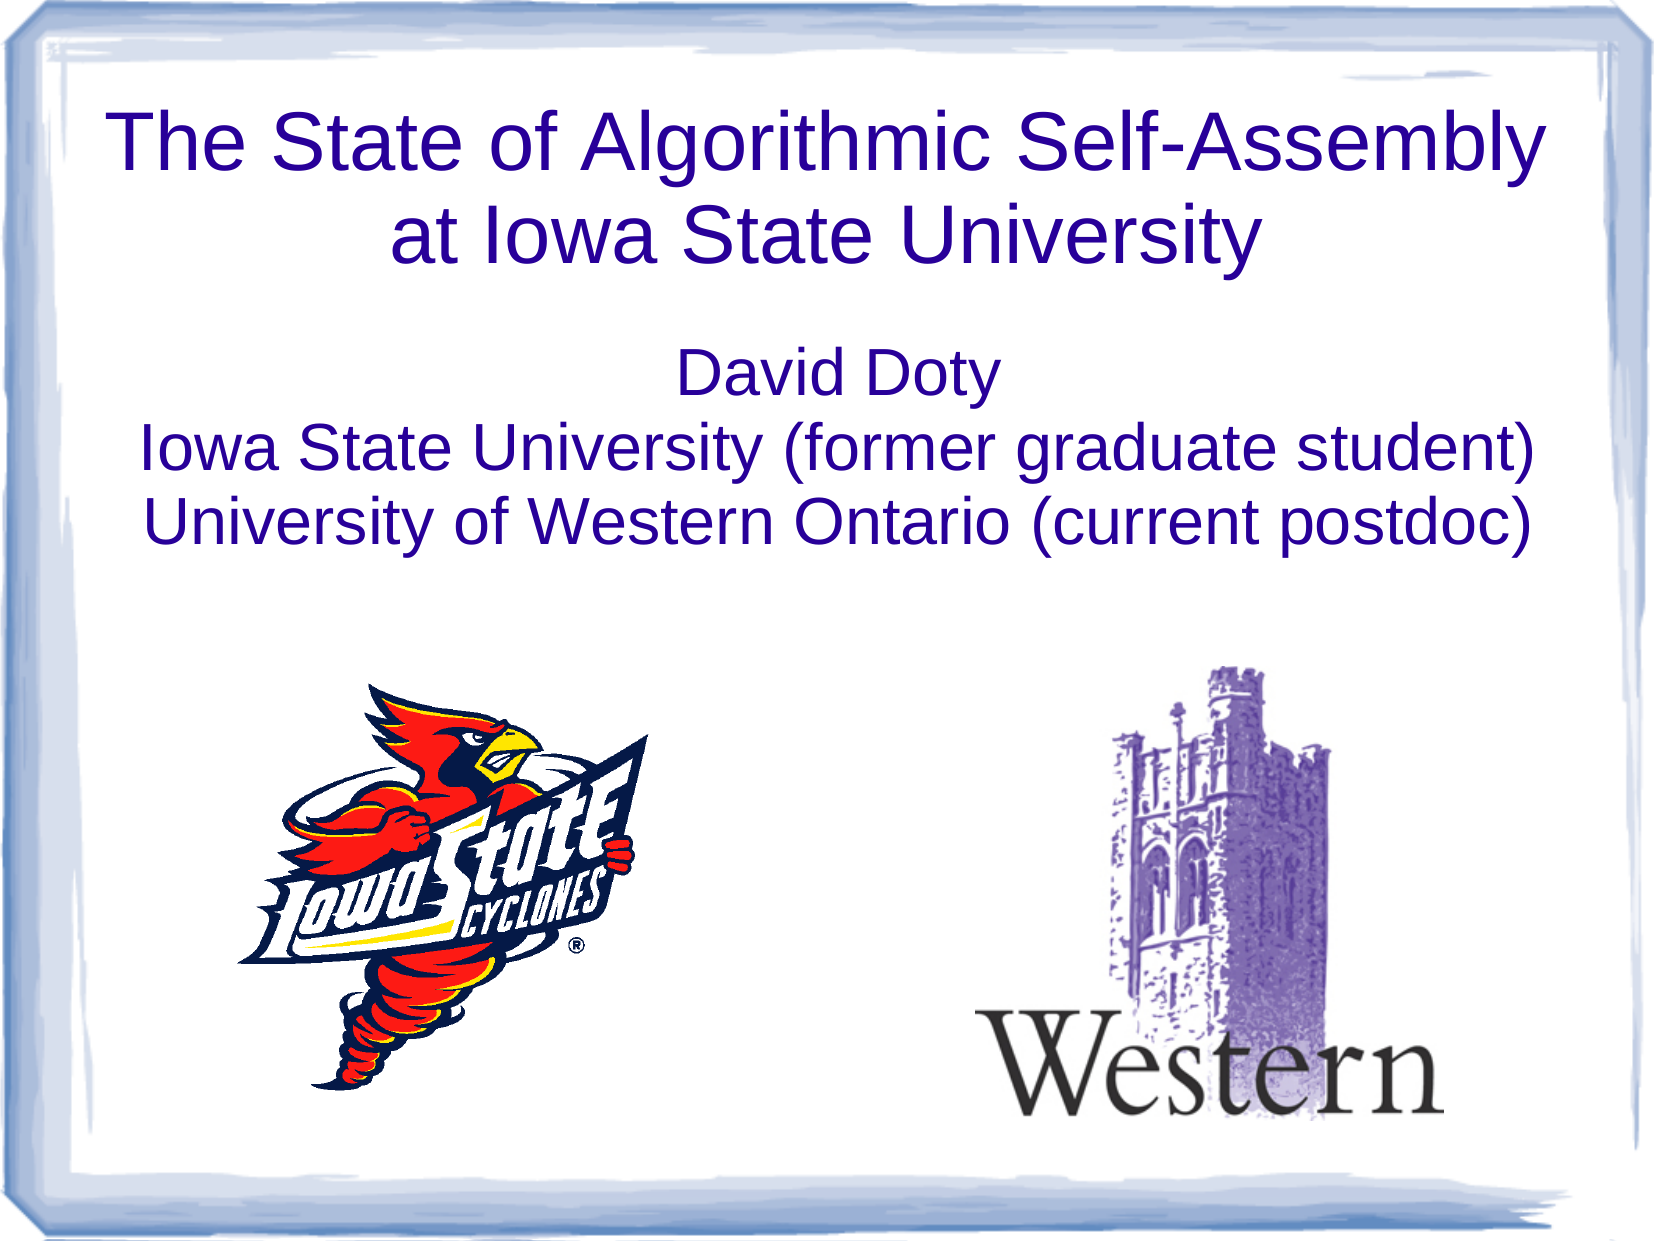

# The State of Algorithmic Self-Assembly at Iowa State University
David Doty
Iowa State University (former graduate student)
University of Western Ontario (current postdoc)